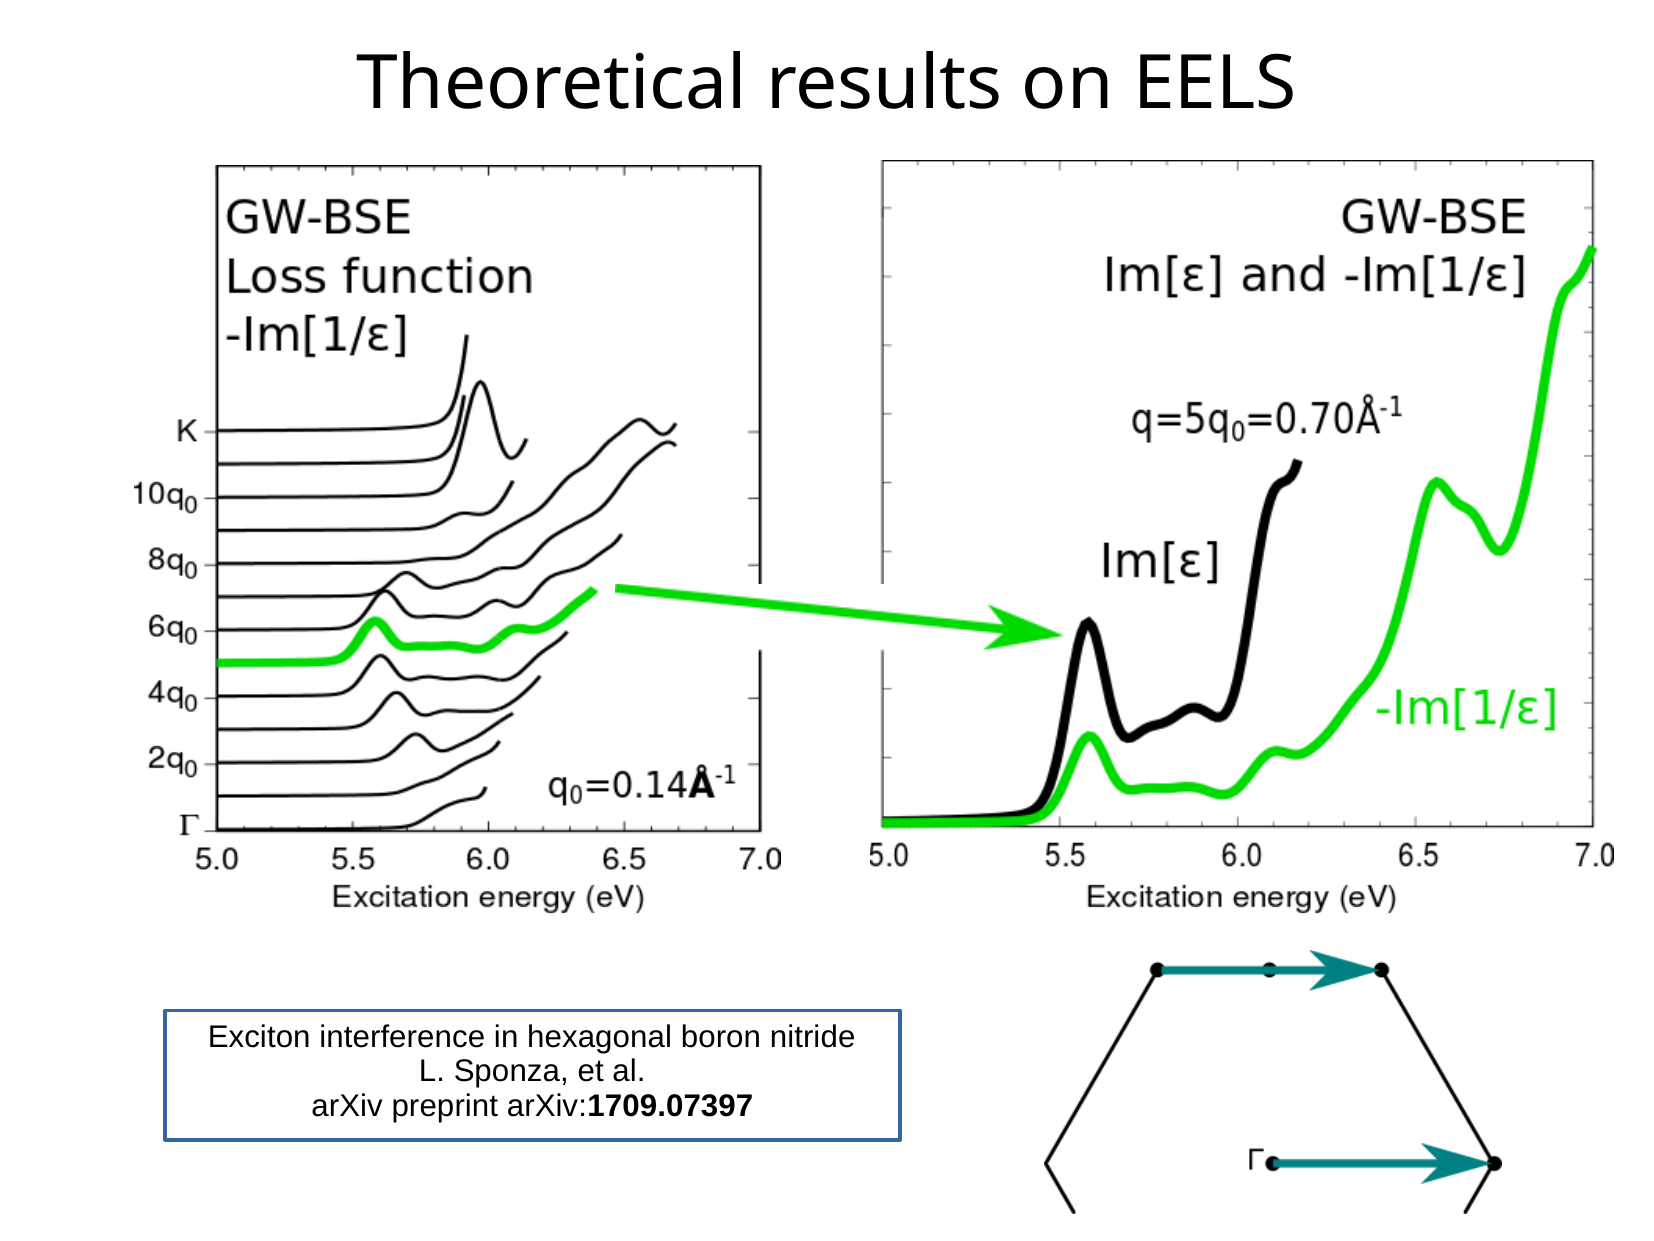

# Theoretical results on EELS
Exciton interference in hexagonal boron nitride
L. Sponza, et al.
arXiv preprint arXiv:1709.07397